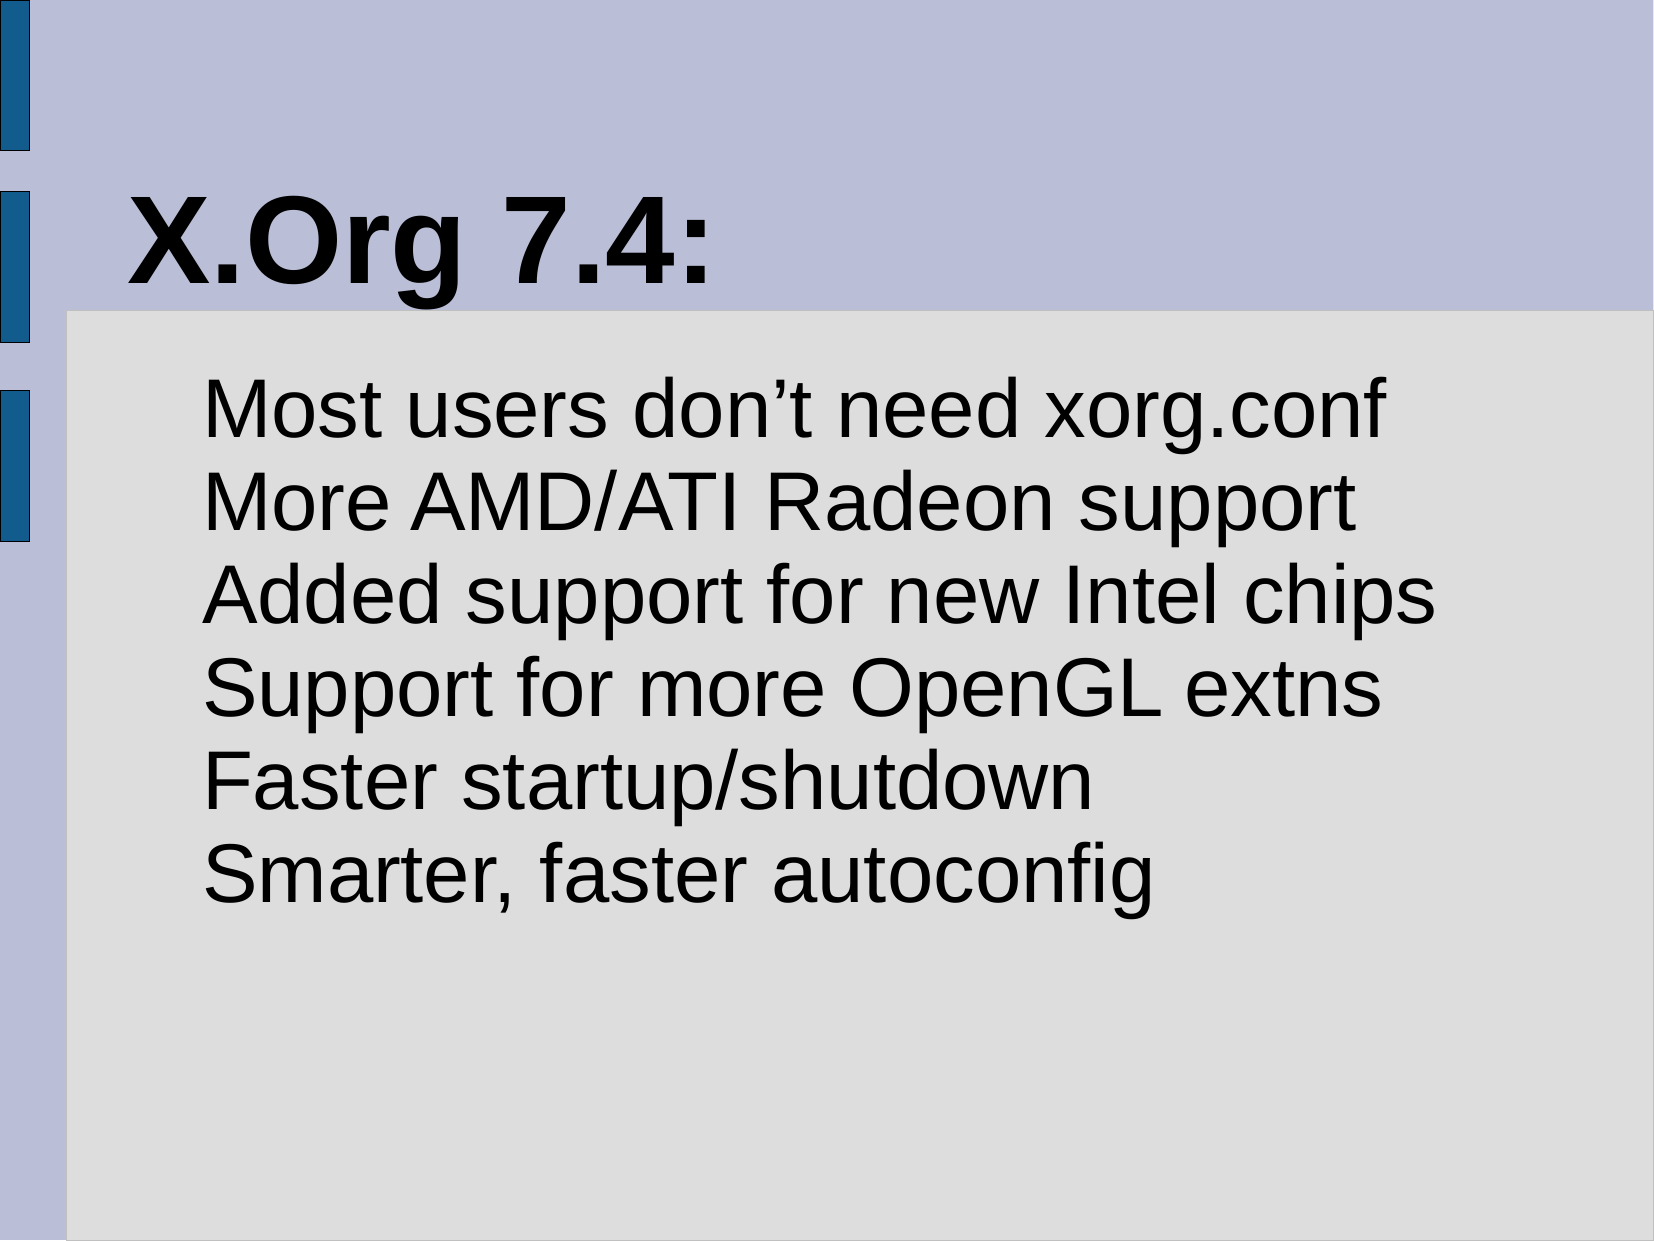

X.Org 7.4:
Most users don’t need xorg.conf
More AMD/ATI Radeon support
Added support for new Intel chips
Support for more OpenGL extns
Faster startup/shutdown
Smarter, faster autoconfig